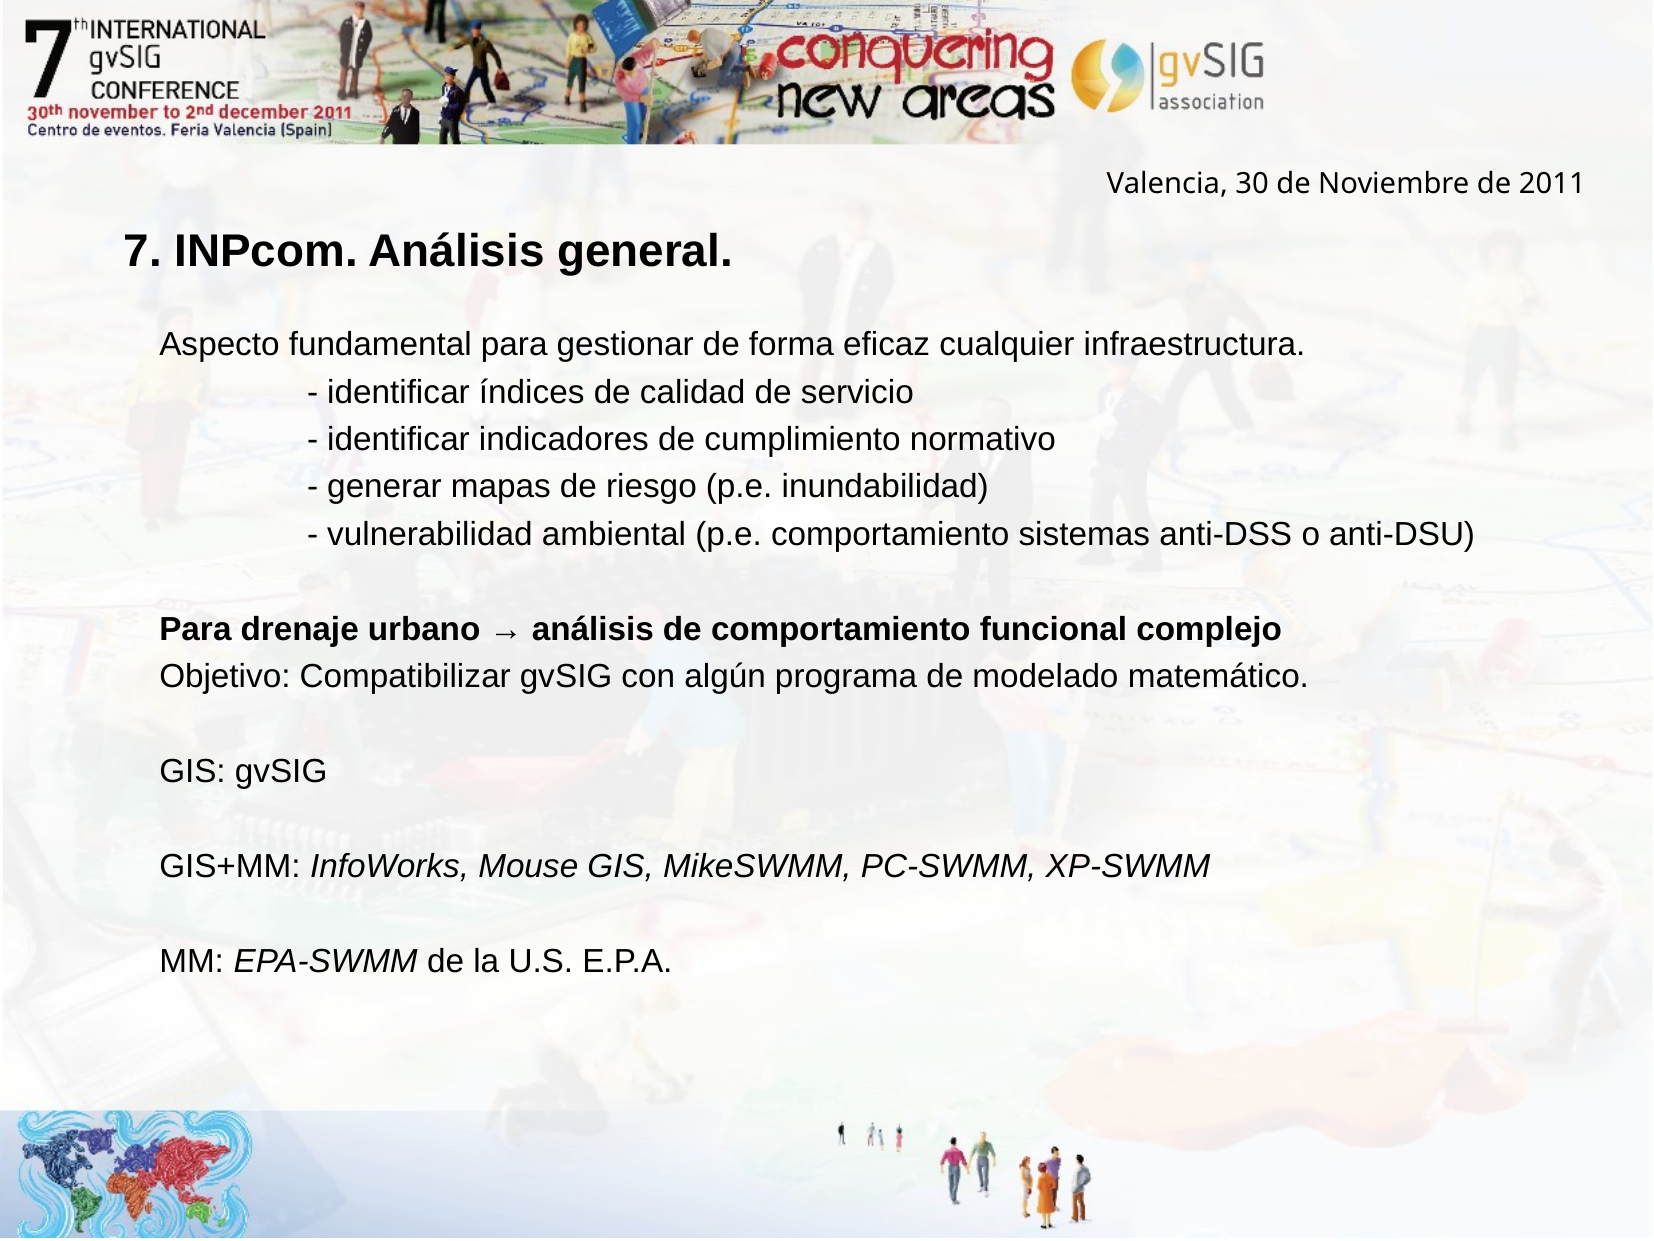

# Valencia, 30 de Noviembre de 2011
7. INPcom. Análisis general.
Aspecto fundamental para gestionar de forma eficaz cualquier infraestructura.
		- identificar índices de calidad de servicio
		- identificar indicadores de cumplimiento normativo
		- generar mapas de riesgo (p.e. inundabilidad)
		- vulnerabilidad ambiental (p.e. comportamiento sistemas anti-DSS o anti-DSU)
Para drenaje urbano → análisis de comportamiento funcional complejo
Objetivo: Compatibilizar gvSIG con algún programa de modelado matemático.
GIS: gvSIG
GIS+MM: InfoWorks, Mouse GIS, MikeSWMM, PC-SWMM, XP-SWMM
MM: EPA-SWMM de la U.S. E.P.A.